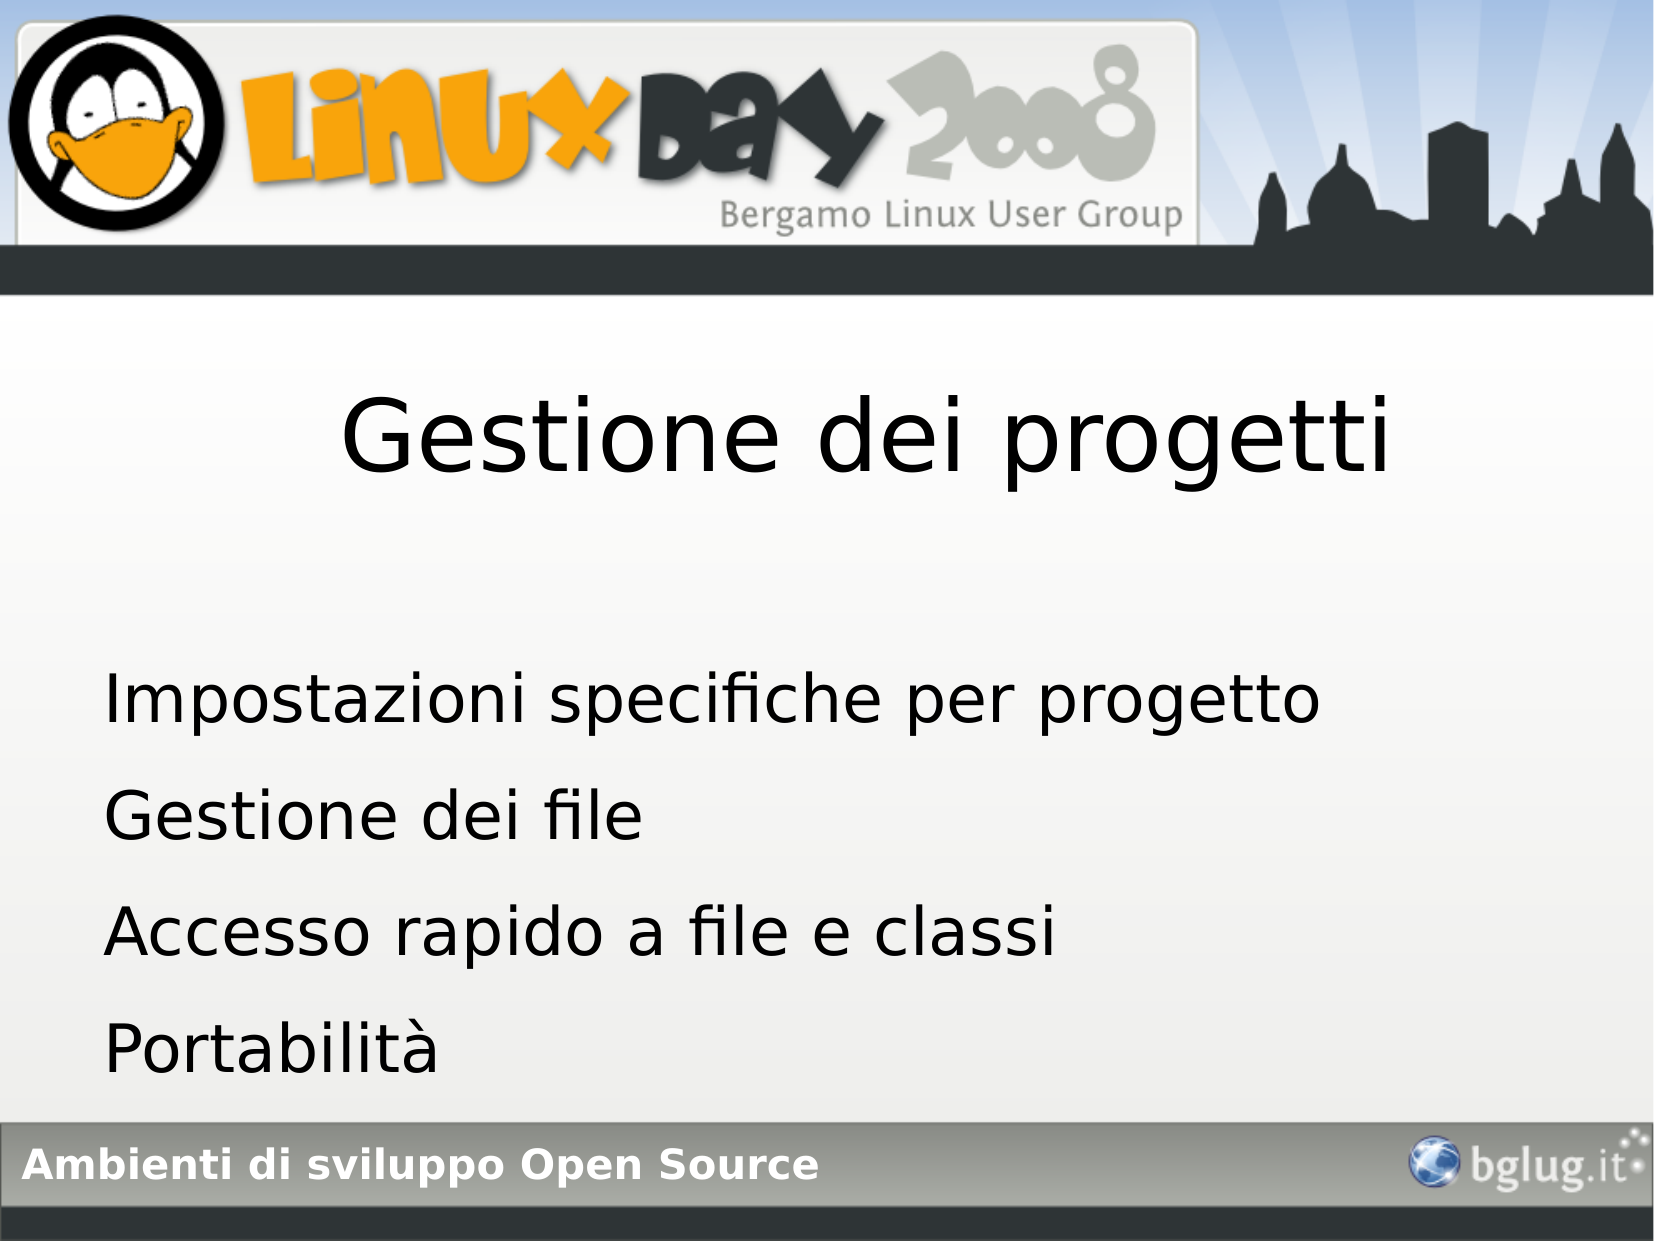

Gestione dei progetti
Impostazioni specifiche per progetto
Gestione dei file
Accesso rapido a file e classi
Portabilità
Ambienti di sviluppo Open Source